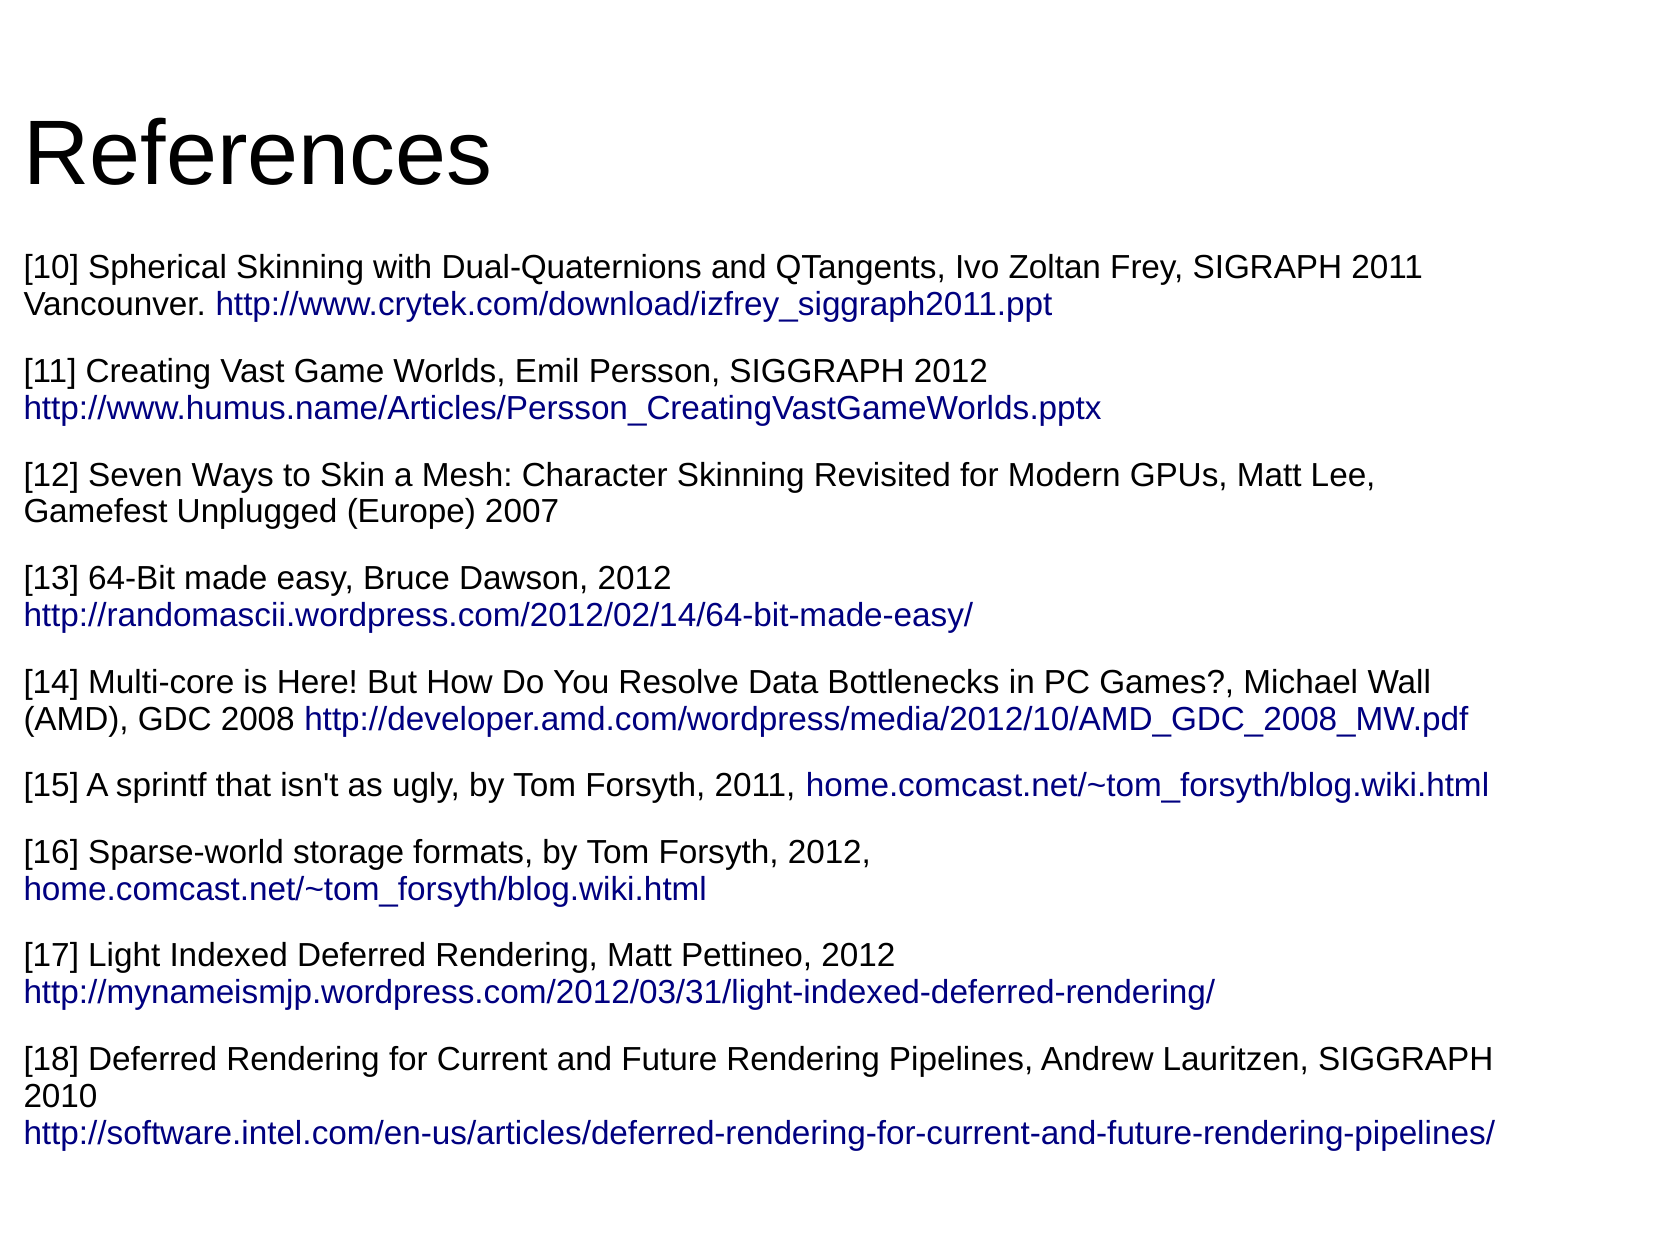

# References
[10] Spherical Skinning with Dual-Quaternions and QTangents, Ivo Zoltan Frey, SIGRAPH 2011 Vancounver. http://www.crytek.com/download/izfrey_siggraph2011.ppt
[11] Creating Vast Game Worlds, Emil Persson, SIGGRAPH 2012 http://www.humus.name/Articles/Persson_CreatingVastGameWorlds.pptx
[12] Seven Ways to Skin a Mesh: Character Skinning Revisited for Modern GPUs, Matt Lee, Gamefest Unplugged (Europe) 2007
[13] 64-Bit made easy, Bruce Dawson, 2012 http://randomascii.wordpress.com/2012/02/14/64-bit-made-easy/
[14] Multi-core is Here! But How Do You Resolve Data Bottlenecks in PC Games?, Michael Wall (AMD), GDC 2008 http://developer.amd.com/wordpress/media/2012/10/AMD_GDC_2008_MW.pdf
[15] A sprintf that isn't as ugly, by Tom Forsyth, 2011, home.comcast.net/~tom_forsyth/blog.wiki.html
[16] Sparse-world storage formats, by Tom Forsyth, 2012, home.comcast.net/~tom_forsyth/blog.wiki.html
[17] Light Indexed Deferred Rendering, Matt Pettineo, 2012 http://mynameismjp.wordpress.com/2012/03/31/light-indexed-deferred-rendering/
[18] Deferred Rendering for Current and Future Rendering Pipelines, Andrew Lauritzen, SIGGRAPH 2010 http://software.intel.com/en-us/articles/deferred-rendering-for-current-and-future-rendering-pipelines/